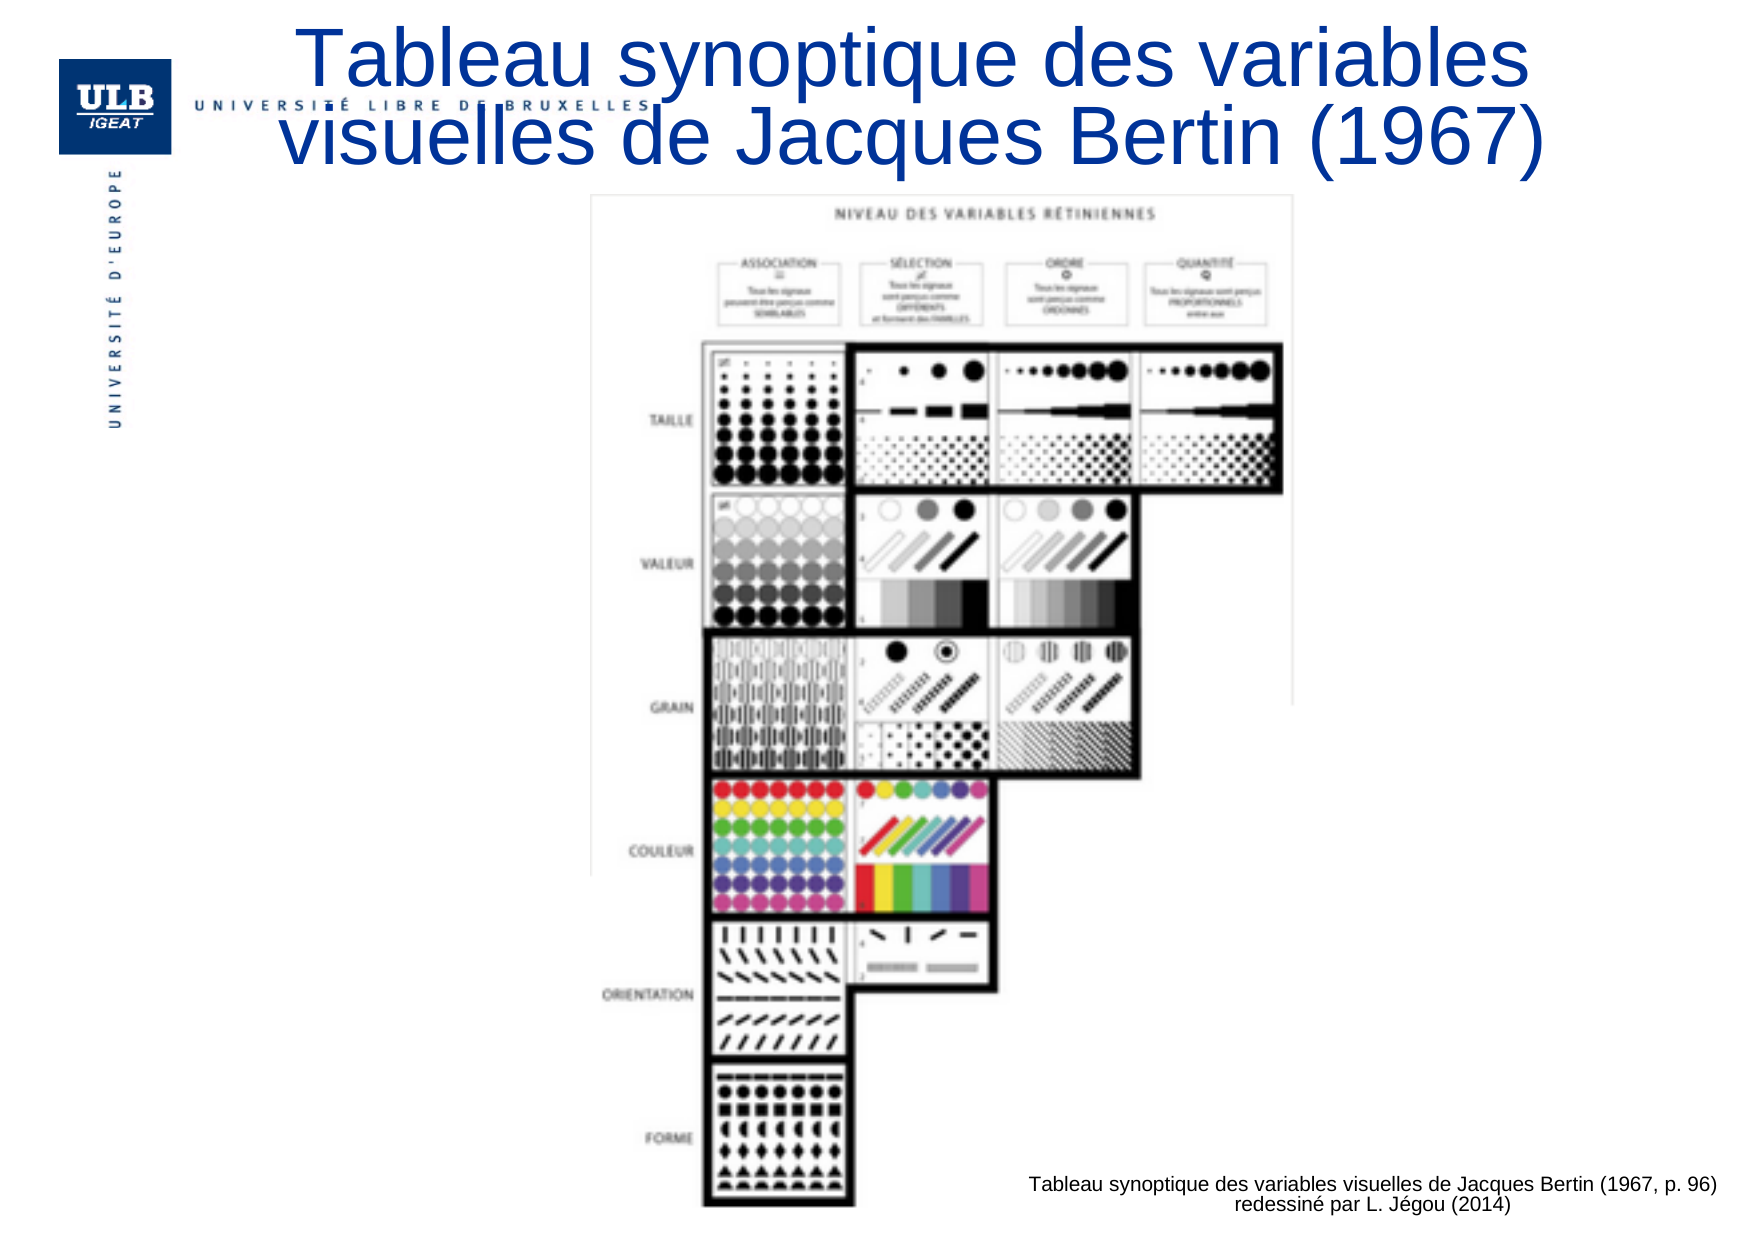

# Tableau synoptique des variables visuelles de Jacques Bertin (1967)
Tableau synoptique des variables visuelles de Jacques Bertin (1967, p. 96) redessiné par L. Jégou (2014)